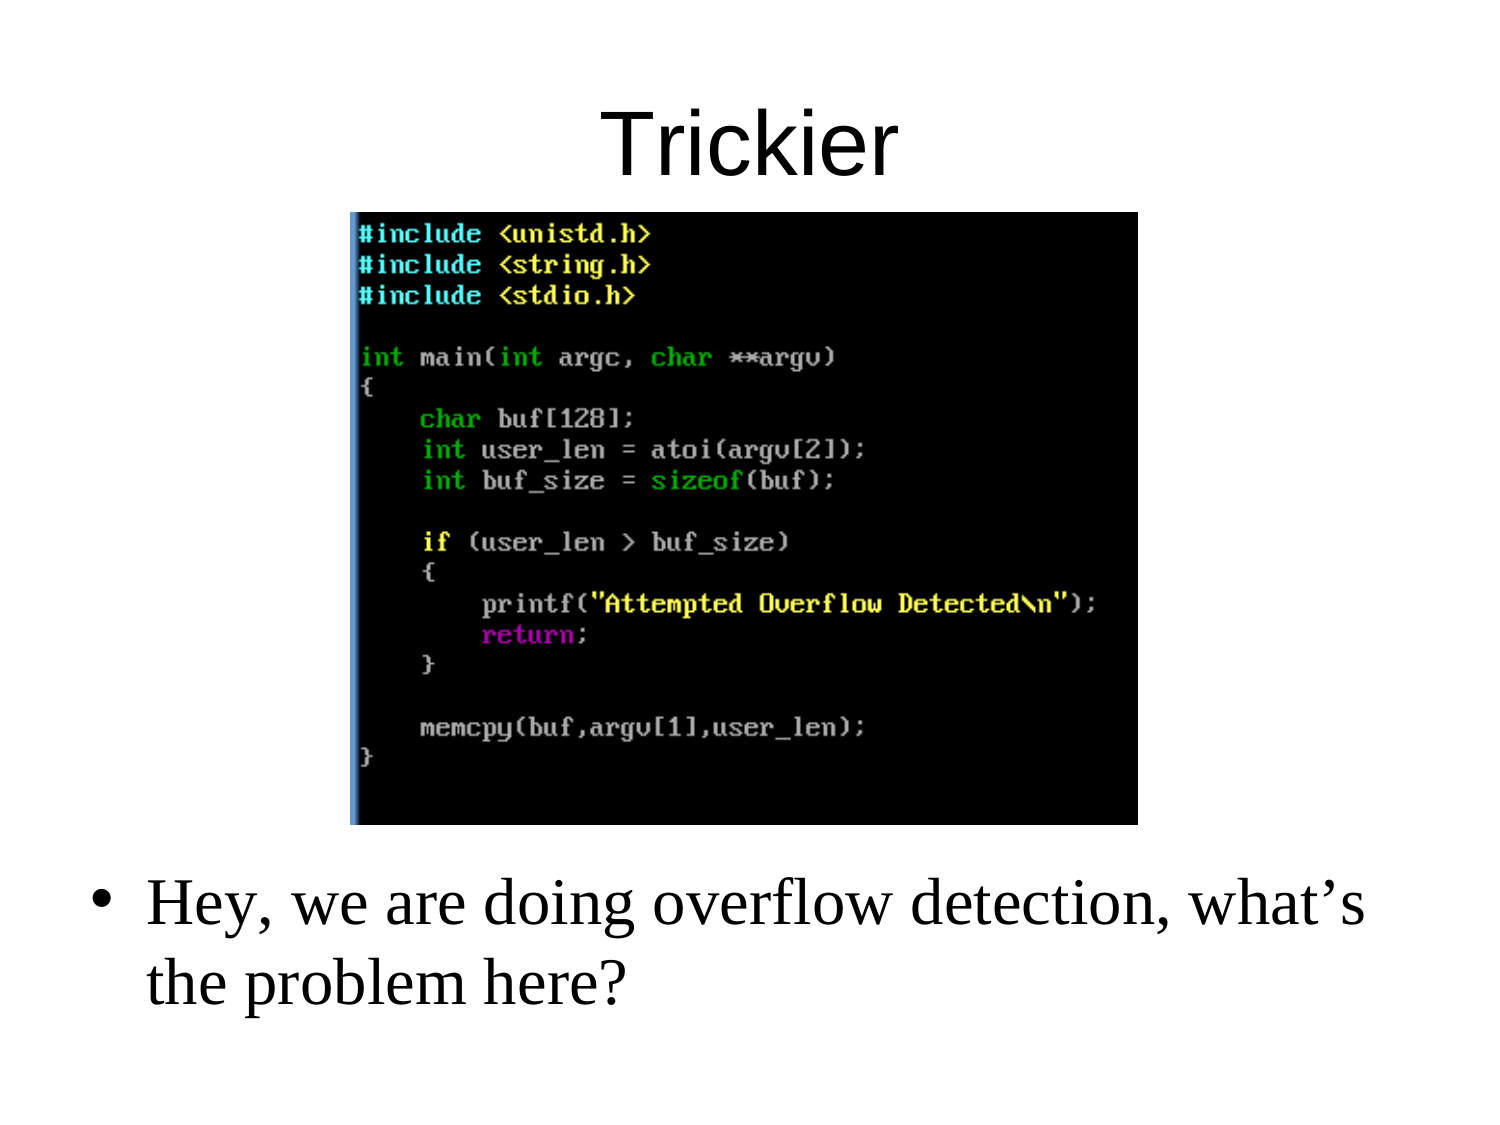

# Trickier
Hey, we are doing overflow detection, what’s the problem here?